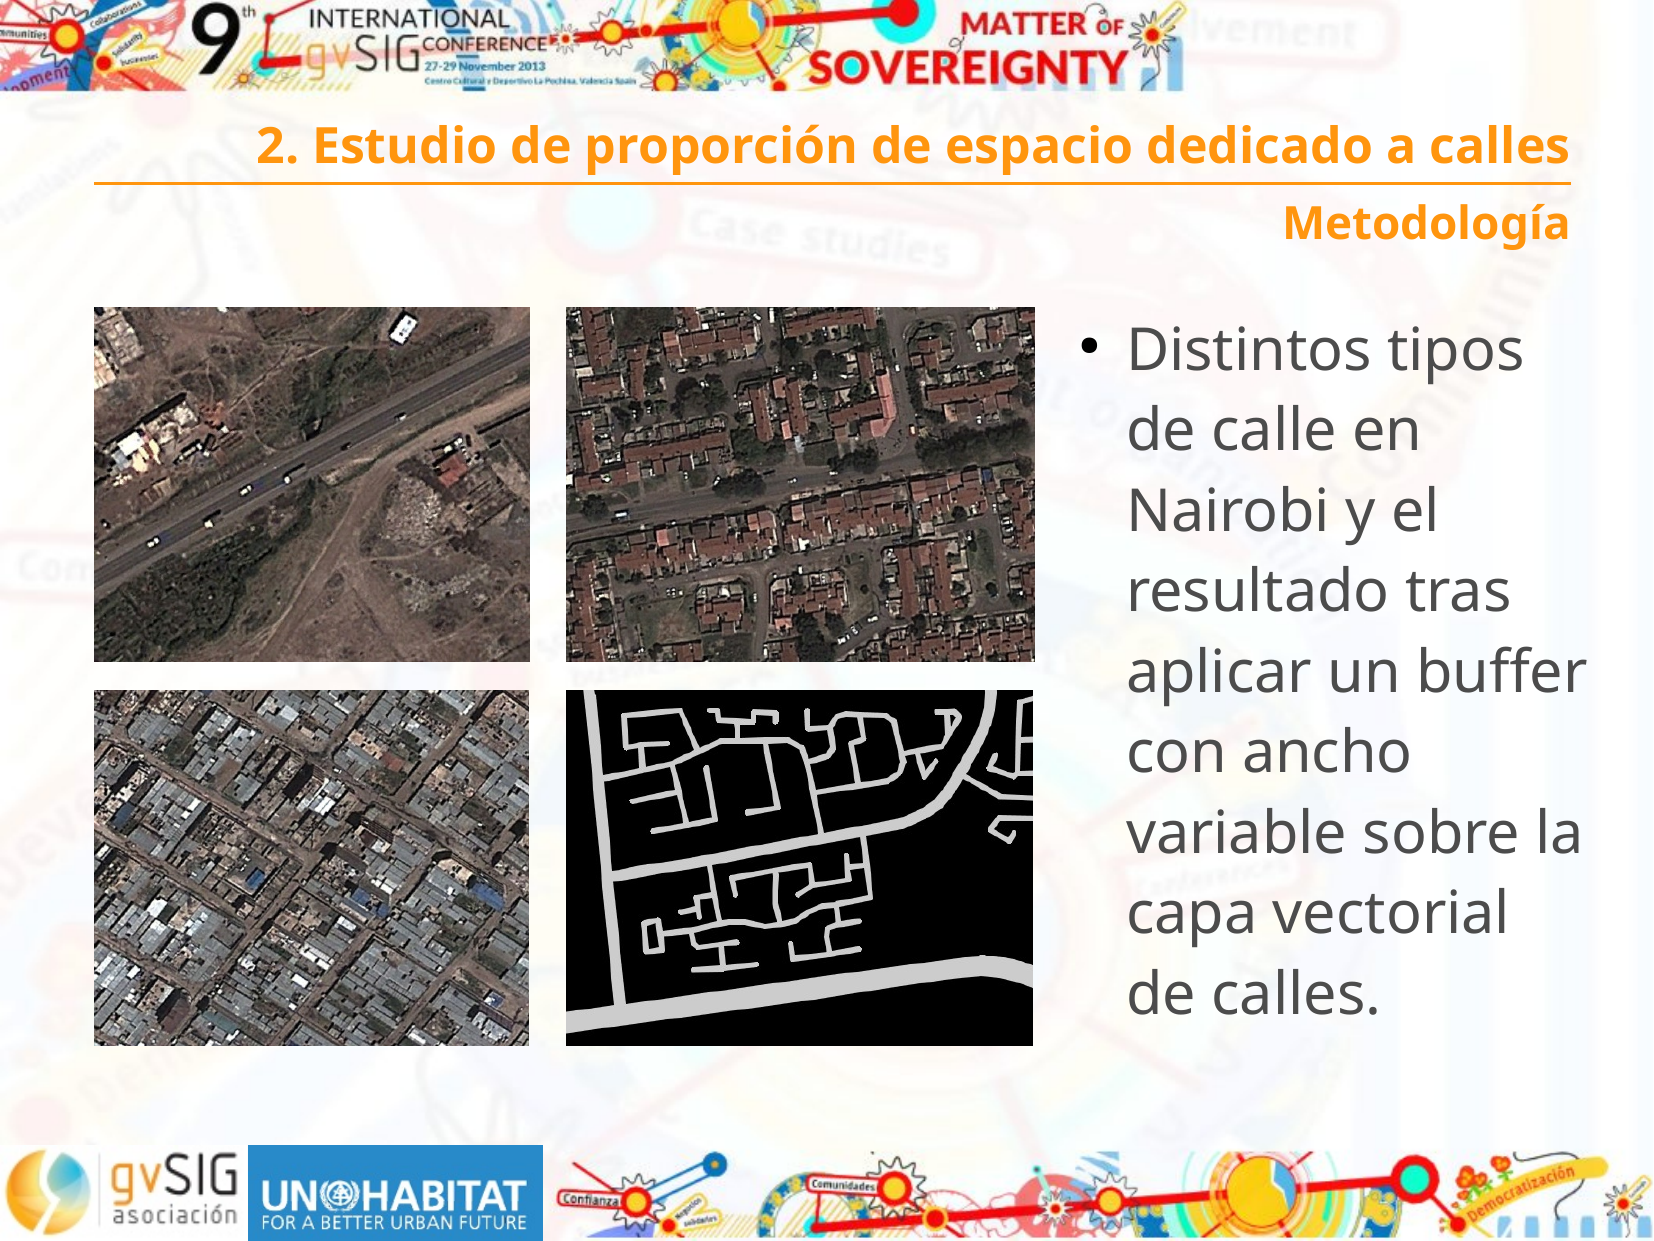

# 2. Estudio de proporción de espacio dedicado a calles
Metodología
Distintos tipos de calle en Nairobi y el resultado tras aplicar un buffer con ancho variable sobre la capa vectorial de calles.